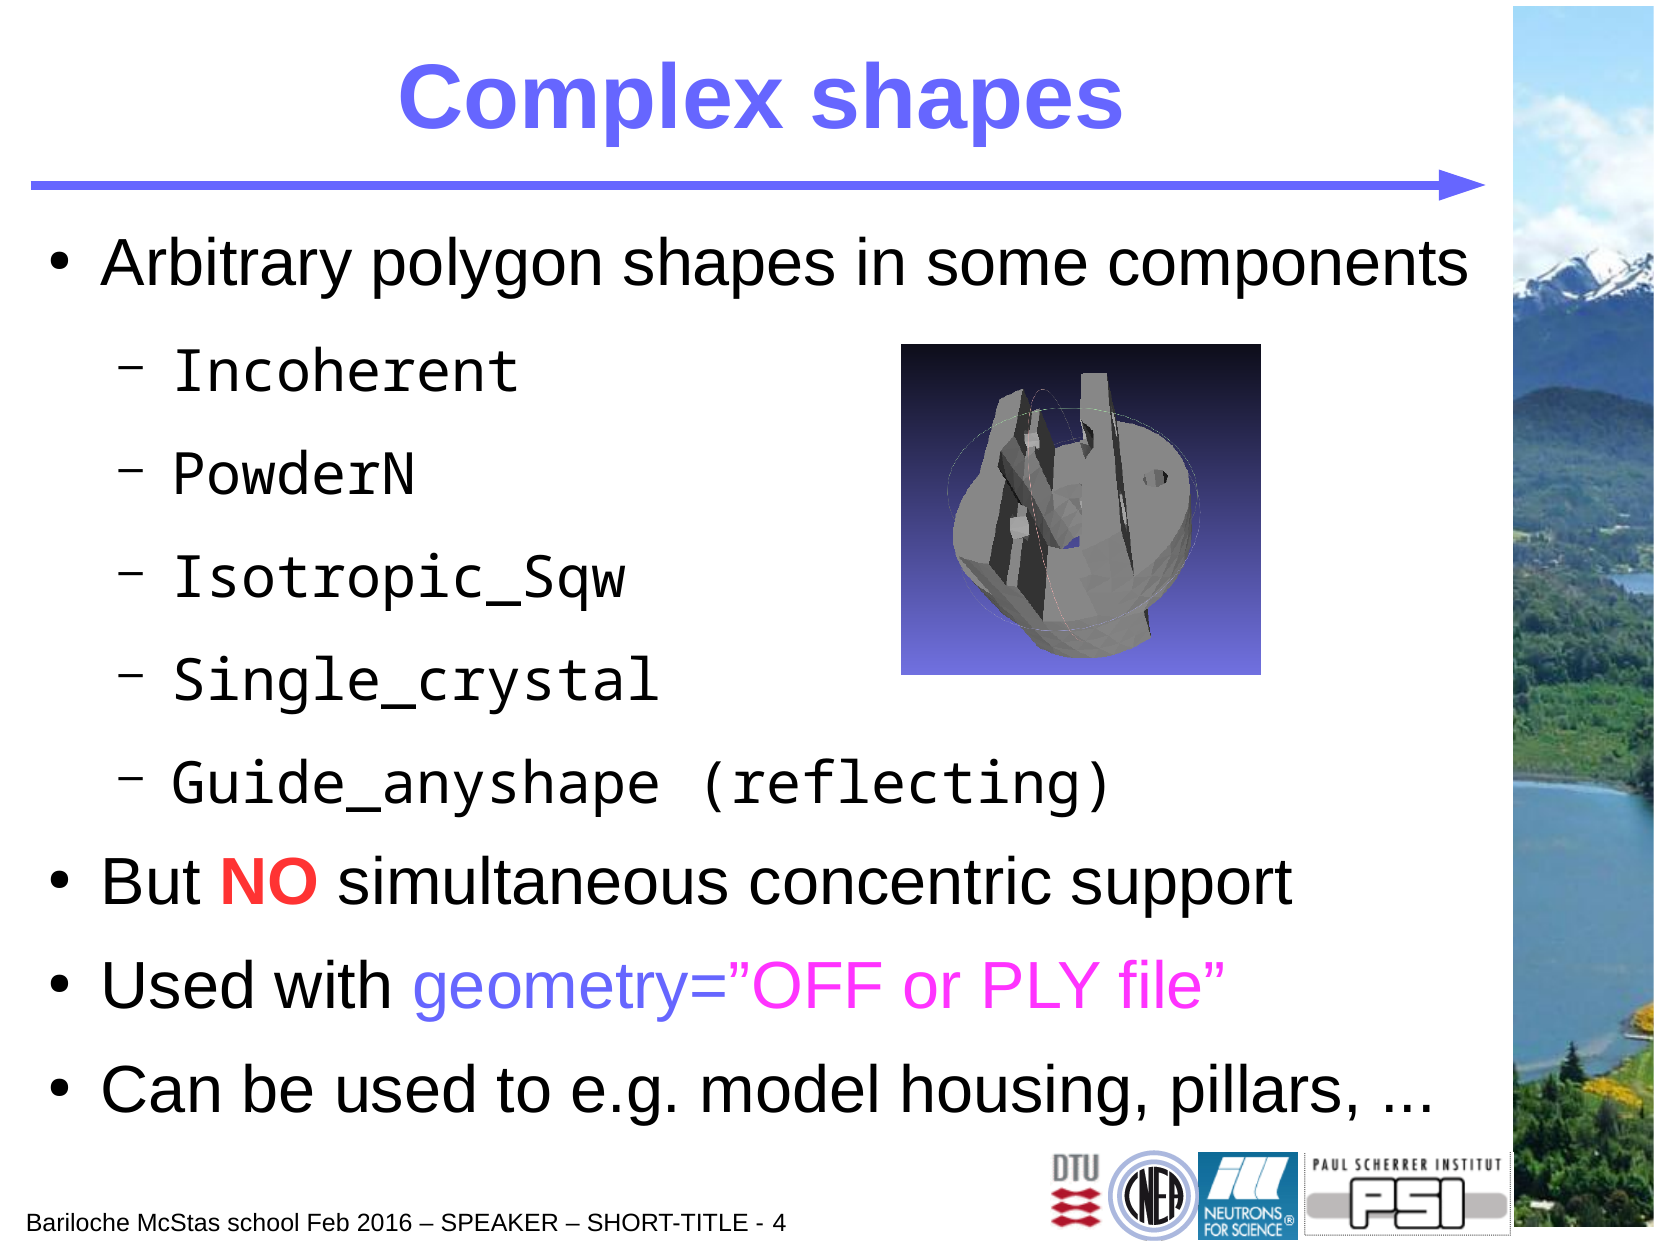

# Complex shapes
Arbitrary polygon shapes in some components
Incoherent
PowderN
Isotropic_Sqw
Single_crystal
Guide_anyshape (reflecting)
But NO simultaneous concentric support
Used with geometry=”OFF or PLY file”
Can be used to e.g. model housing, pillars, ...